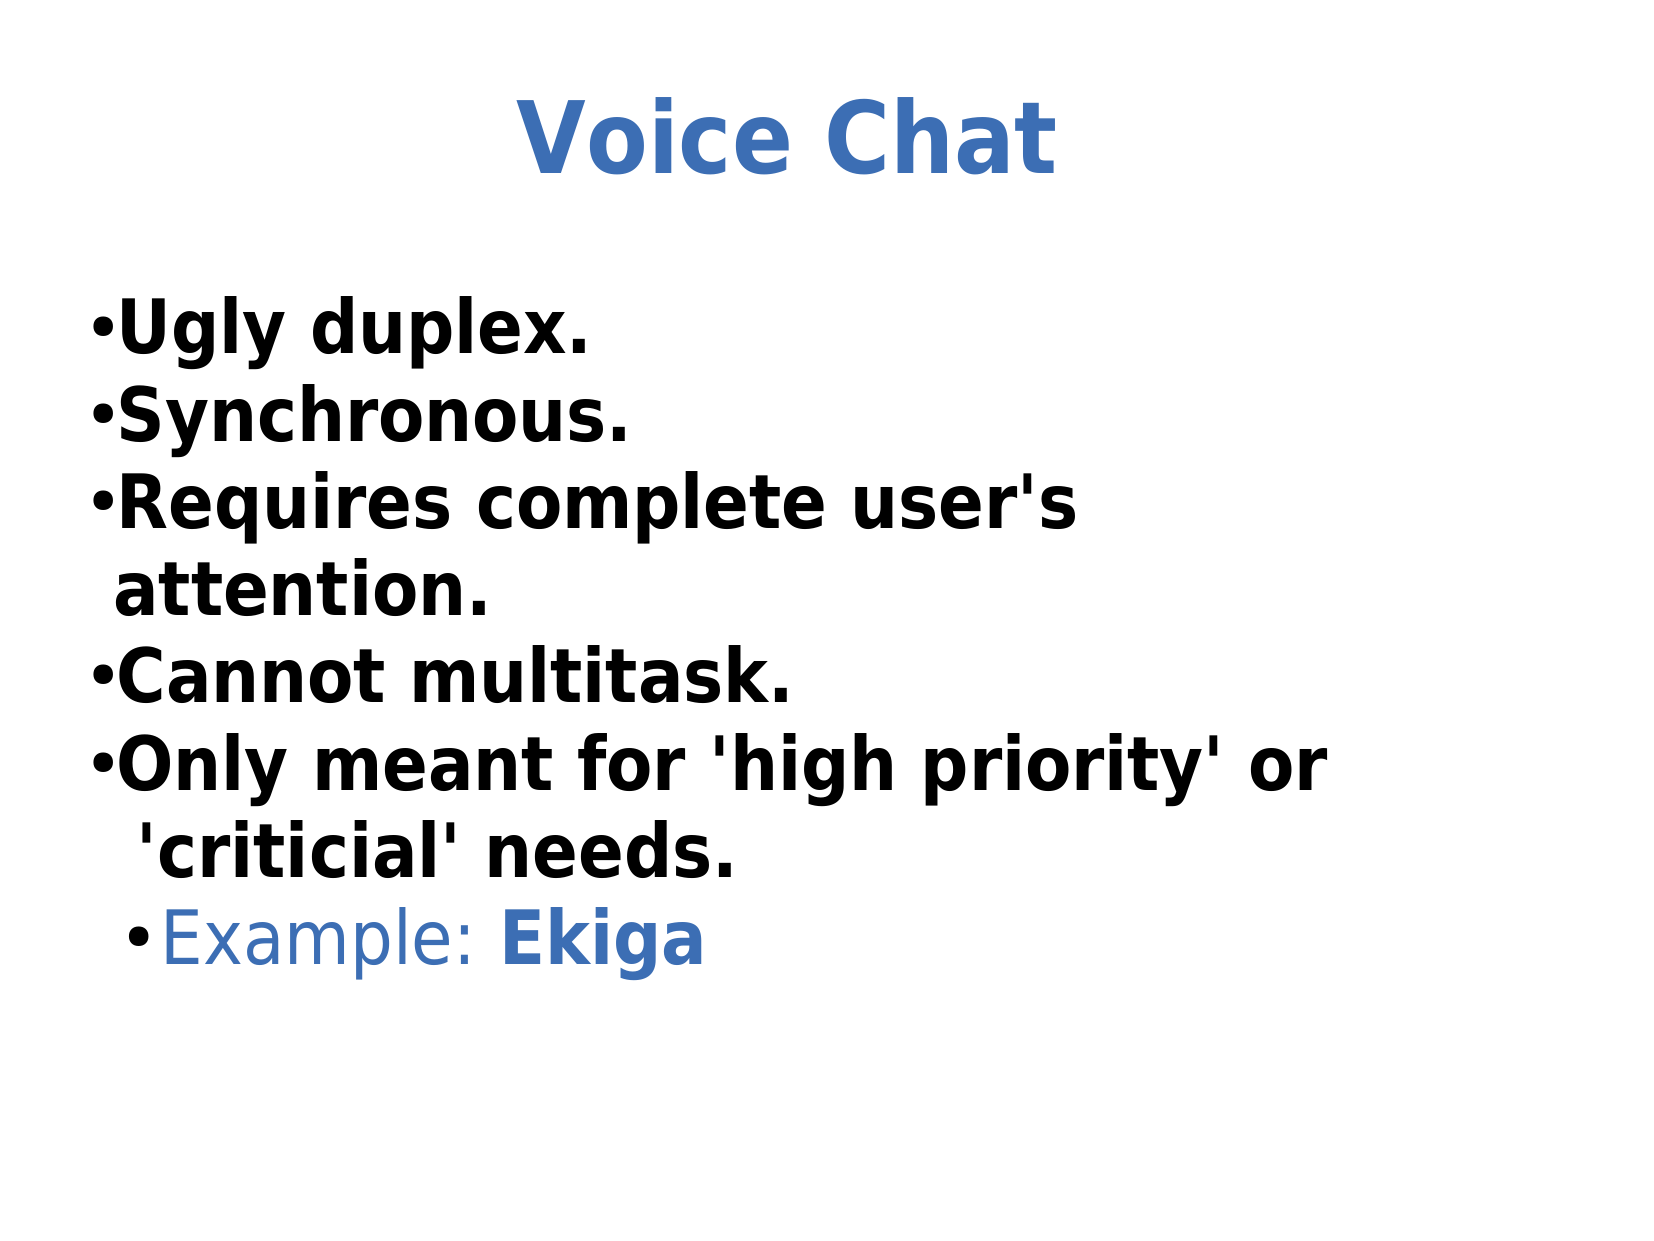

Voice Chat
Ugly duplex.
Synchronous.
Requires complete user's
 attention.
Cannot multitask.
Only meant for 'high priority' or
 'criticial' needs.
Example: Ekiga